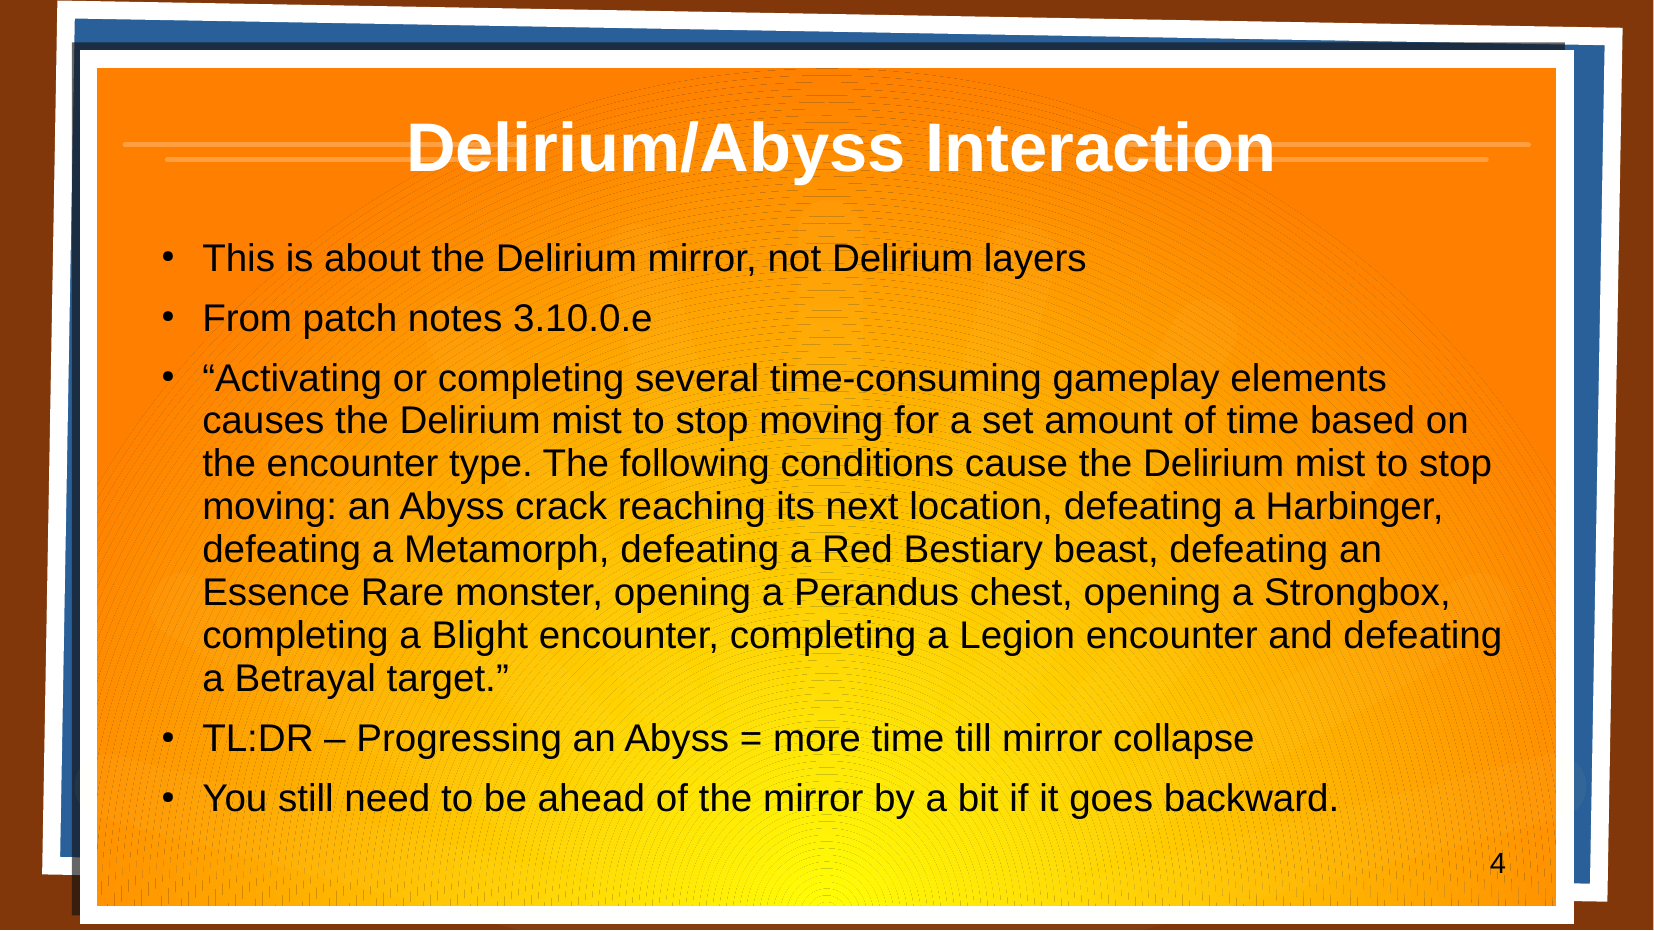

# Delirium/Abyss Interaction
This is about the Delirium mirror, not Delirium layers
From patch notes 3.10.0.e
“Activating or completing several time-consuming gameplay elements causes the Delirium mist to stop moving for a set amount of time based on the encounter type. The following conditions cause the Delirium mist to stop moving: an Abyss crack reaching its next location, defeating a Harbinger, defeating a Metamorph, defeating a Red Bestiary beast, defeating an Essence Rare monster, opening a Perandus chest, opening a Strongbox, completing a Blight encounter, completing a Legion encounter and defeating a Betrayal target.”
TL:DR – Progressing an Abyss = more time till mirror collapse
You still need to be ahead of the mirror by a bit if it goes backward.
4